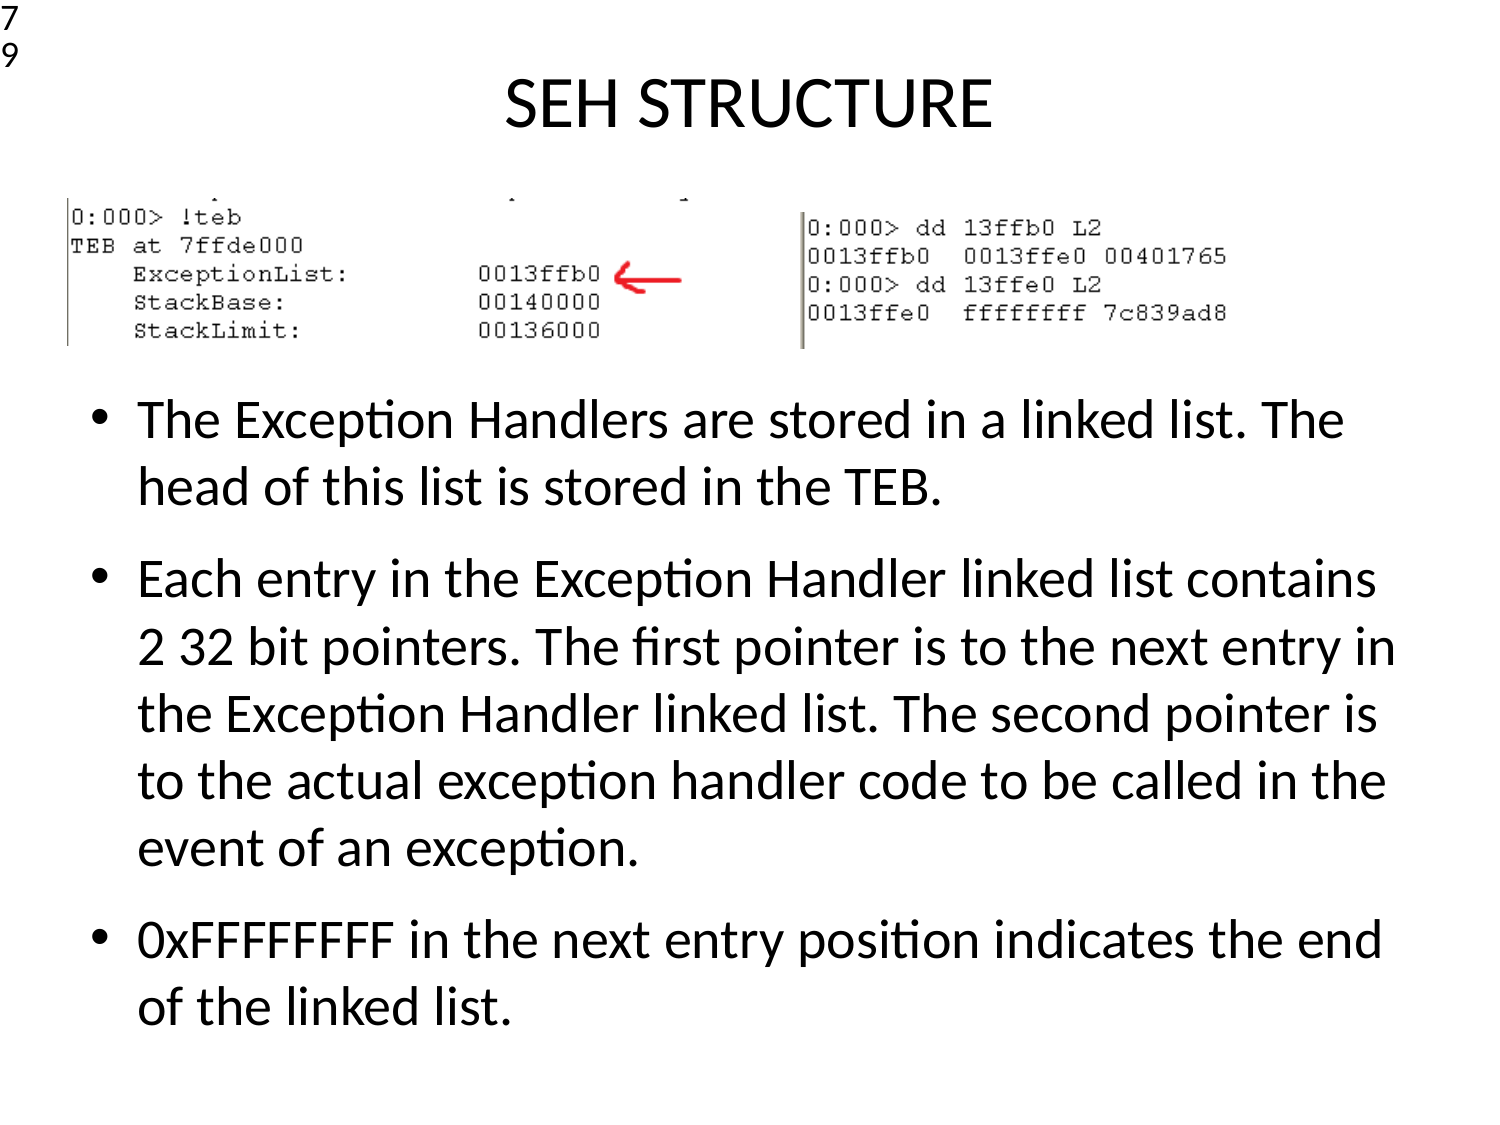

# SEH STRUCTURE
The Exception Handlers are stored in a linked list. The head of this list is stored in the TEB.
Each entry in the Exception Handler linked list contains 2 32 bit pointers. The first pointer is to the next entry in the Exception Handler linked list. The second pointer is to the actual exception handler code to be called in the event of an exception.
0xFFFFFFFF in the next entry position indicates the end of the linked list.